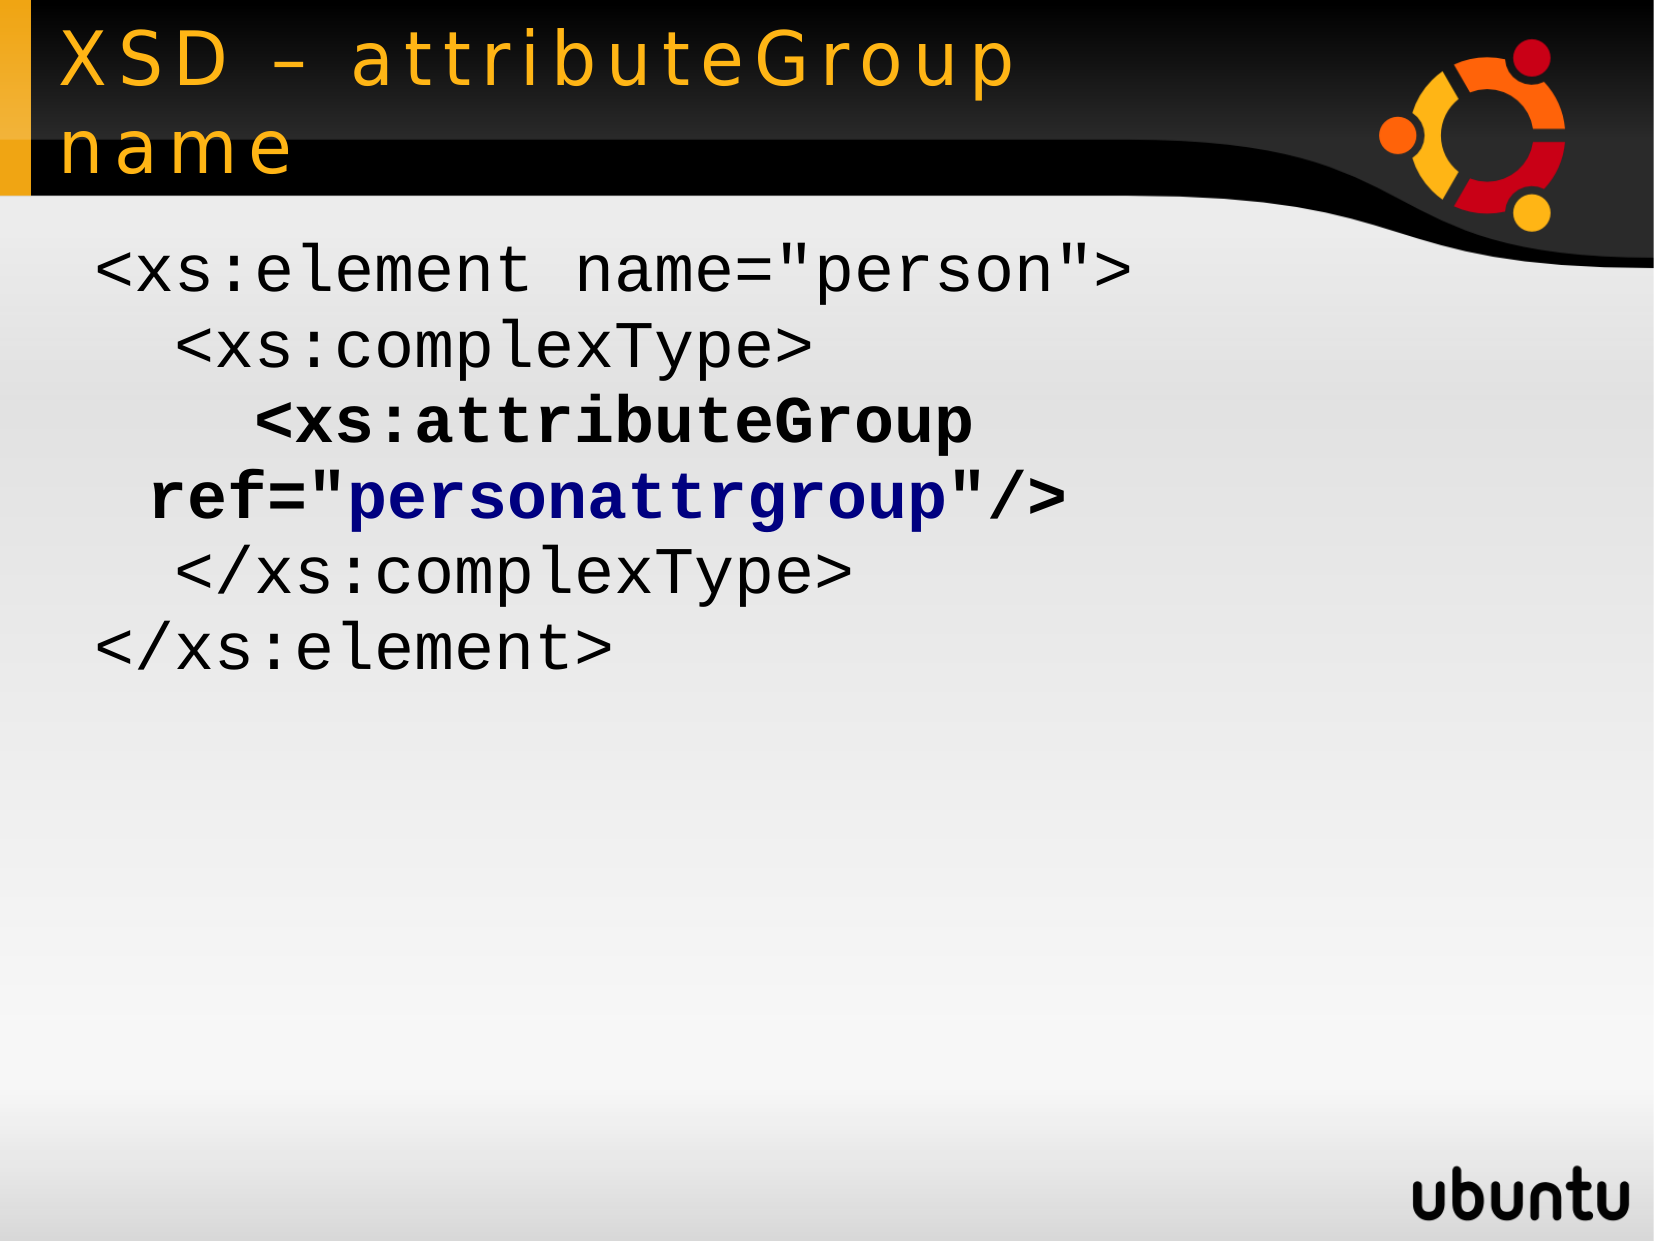

# XSD – attributeGroup name
<xs:element name="person">
 <xs:complexType>
 <xs:attributeGroup ref="personattrgroup"/>
 </xs:complexType>
</xs:element>